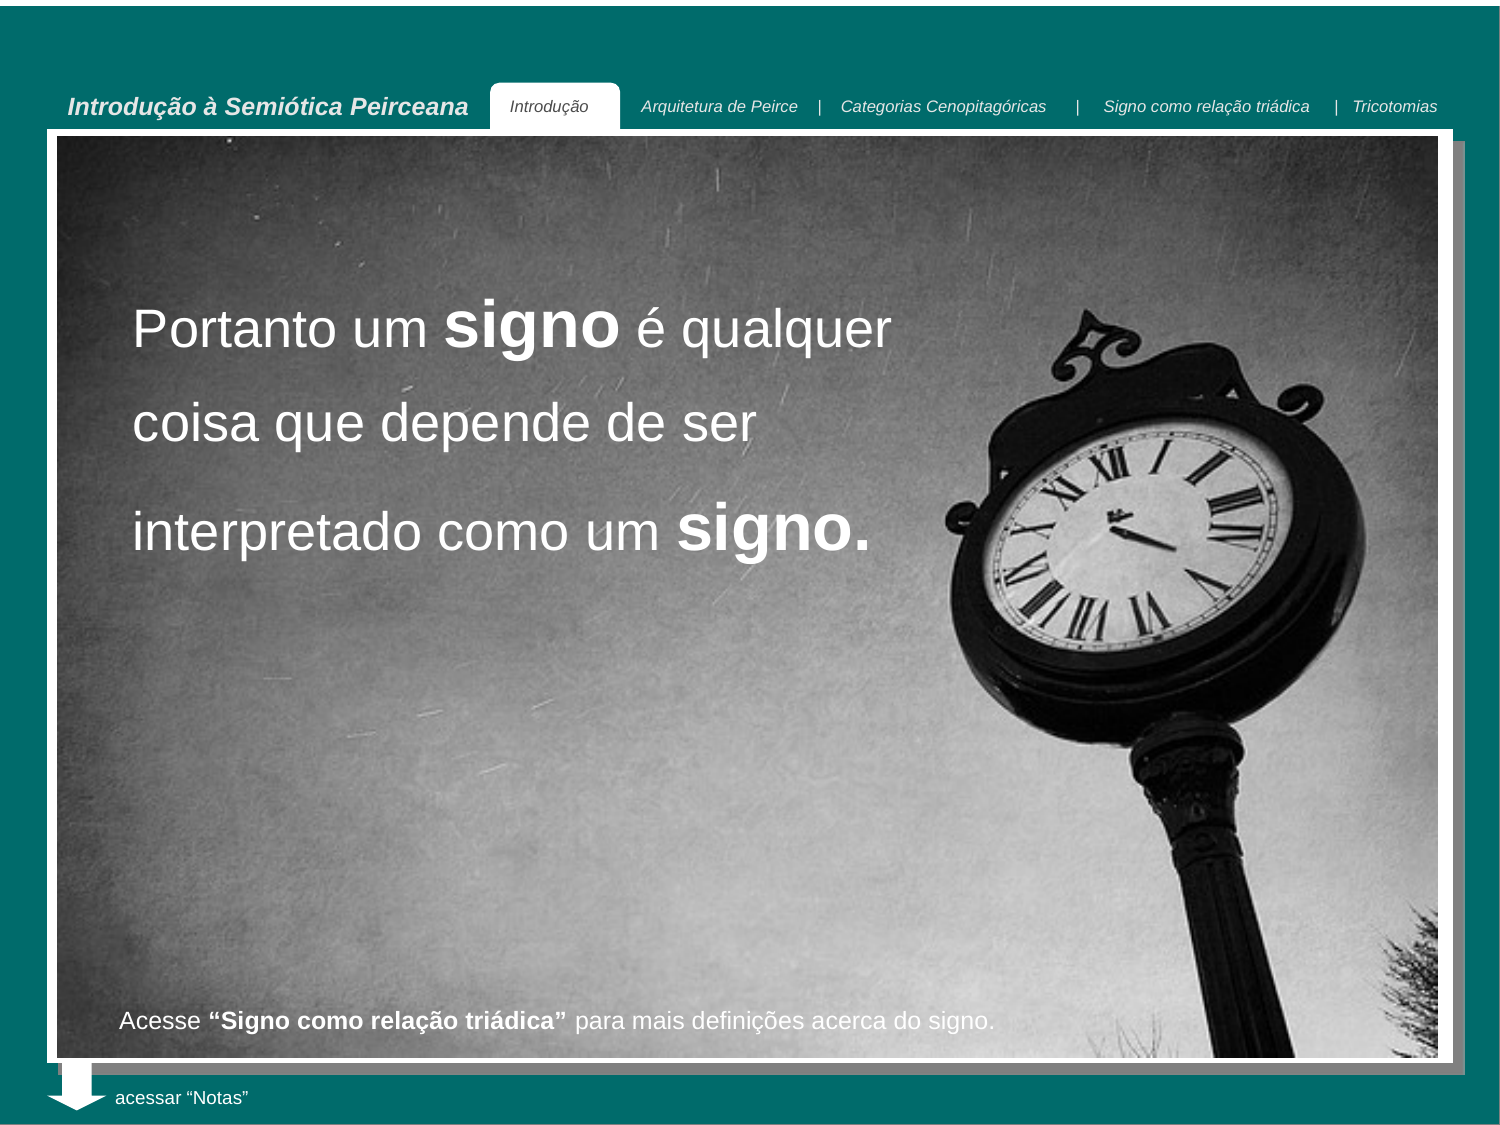

Portanto um signo é qualquer coisa que depende de ser interpretado como um signo.
Acesse “Signo como relação triádica” para mais definições acerca do signo.
acessar “Notas”